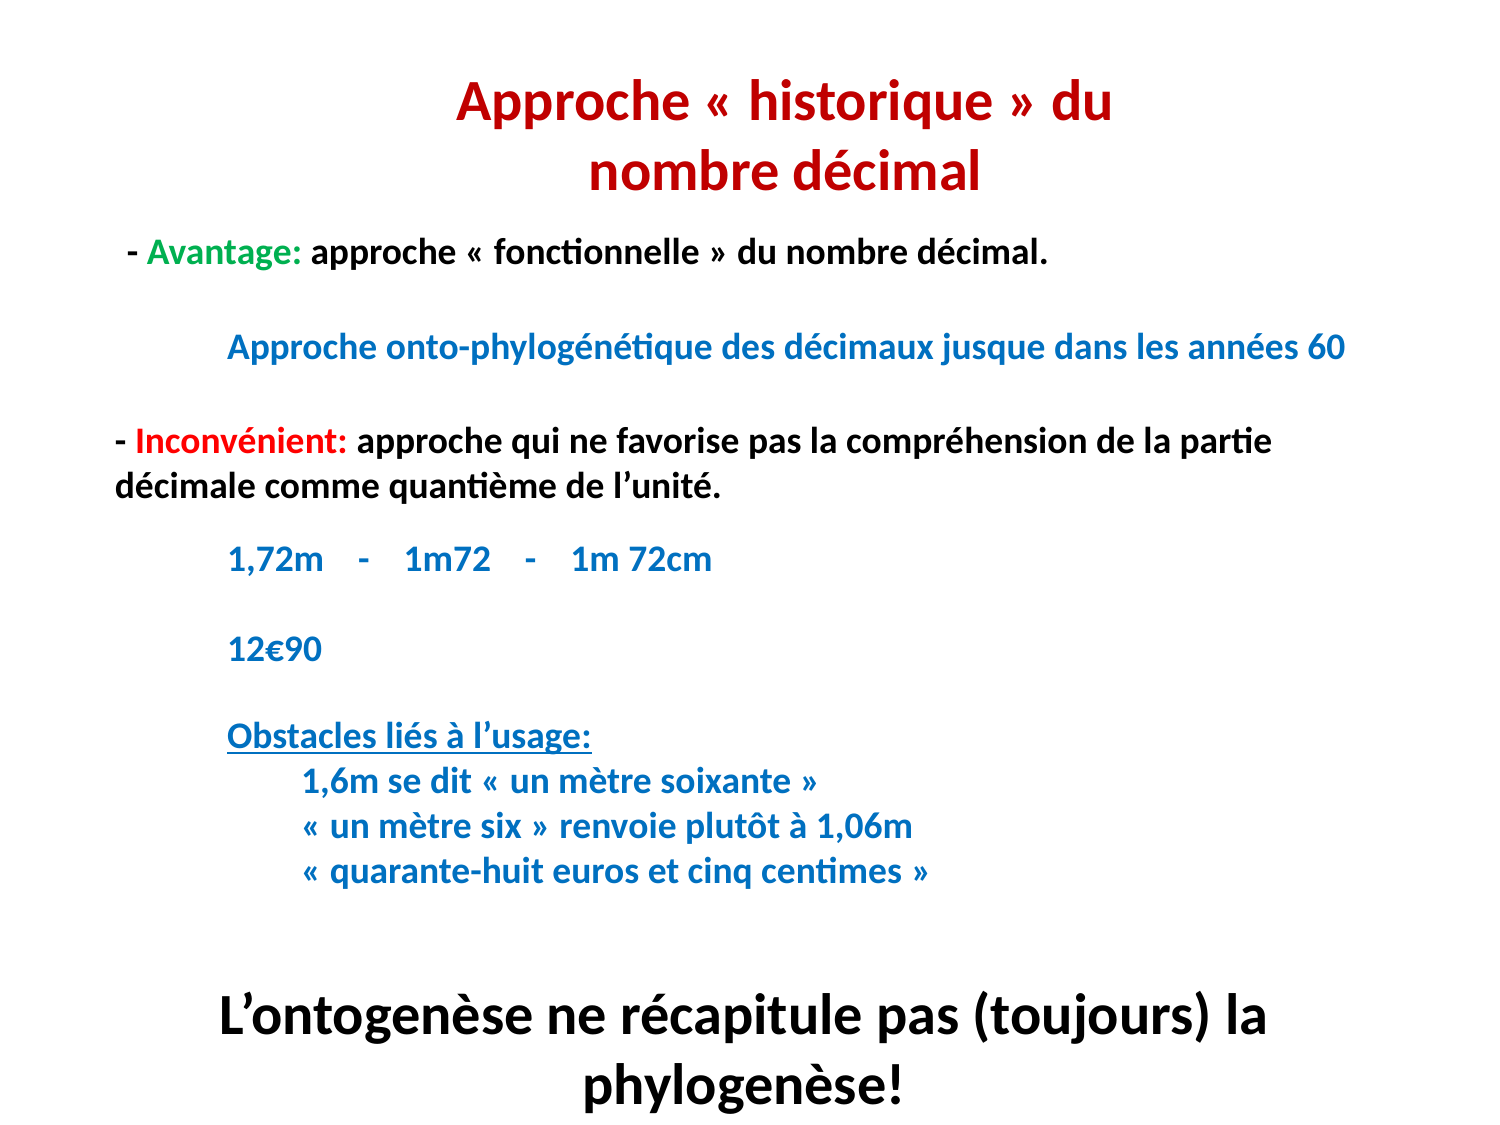

Approche « historique » du nombre décimal
- Avantage: approche « fonctionnelle » du nombre décimal.
Approche onto-phylogénétique des décimaux jusque dans les années 60
- Inconvénient: approche qui ne favorise pas la compréhension de la partie décimale comme quantième de l’unité.
1,72m - 1m72 - 1m 72cm
12€90
Obstacles liés à l’usage:
	1,6m se dit « un mètre soixante »
	« un mètre six » renvoie plutôt à 1,06m
	« quarante-huit euros et cinq centimes »
L’ontogenèse ne récapitule pas (toujours) la phylogenèse!